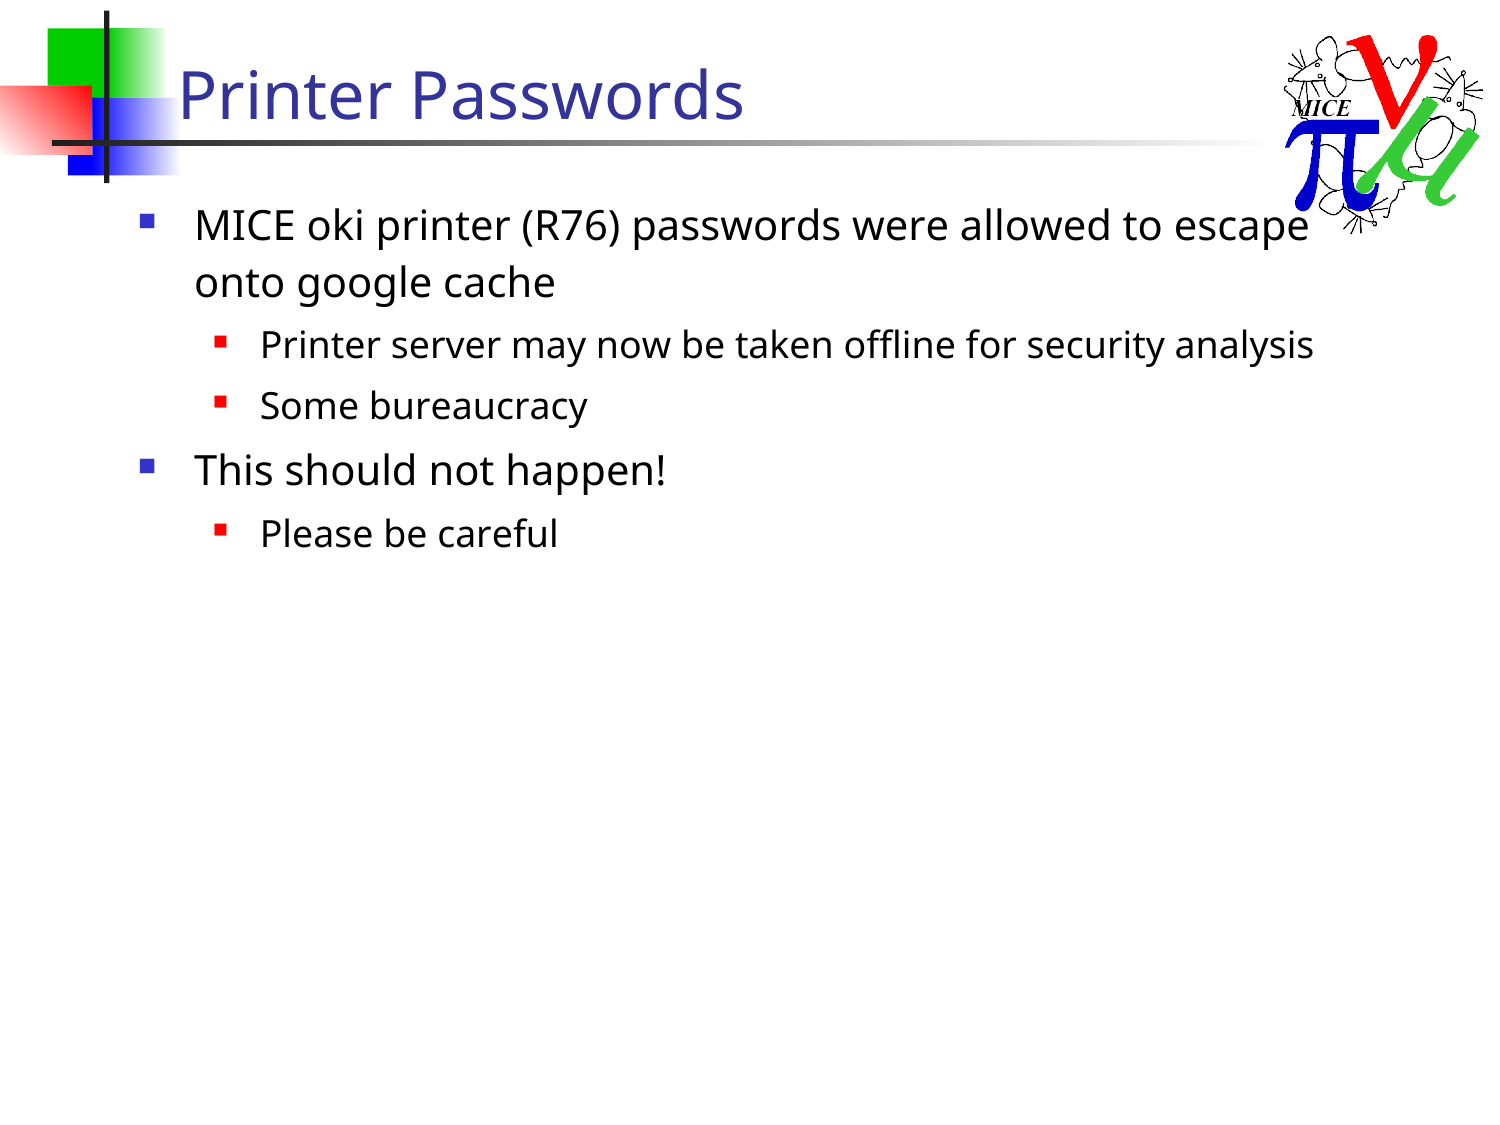

# Printer Passwords
MICE oki printer (R76) passwords were allowed to escape onto google cache
Printer server may now be taken offline for security analysis
Some bureaucracy
This should not happen!
Please be careful